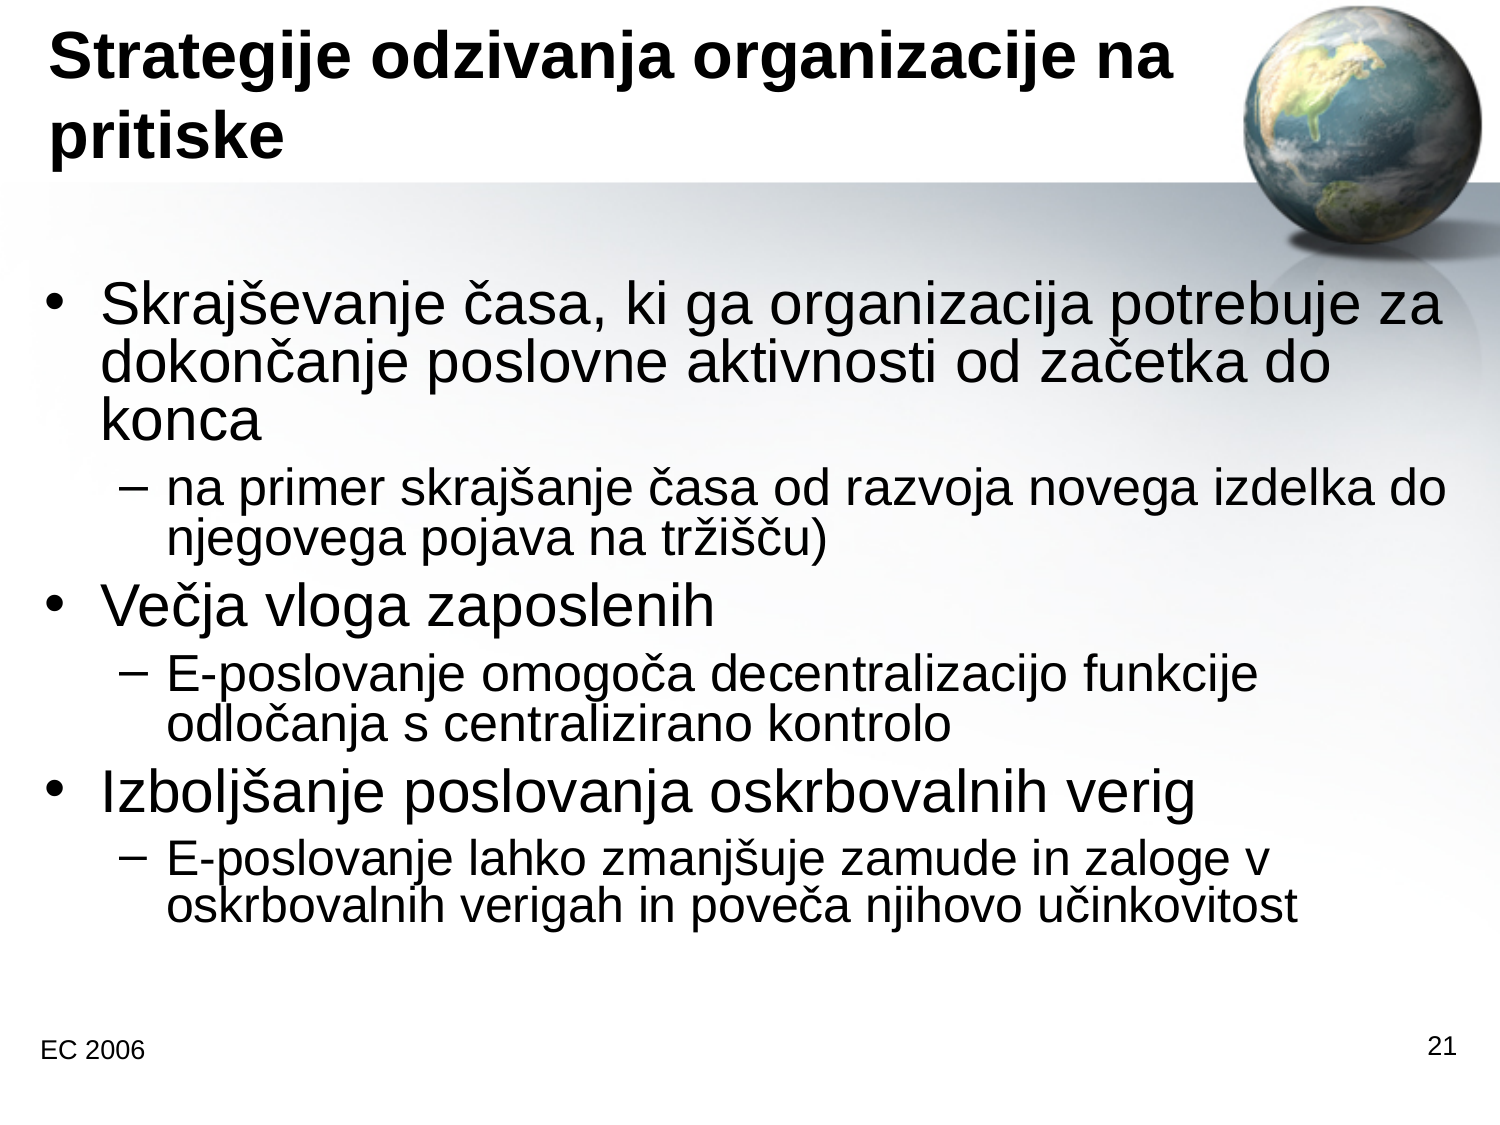

# Strategije odzivanja organizacije na pritiske
Skrajševanje časa, ki ga organizacija potrebuje za dokončanje poslovne aktivnosti od začetka do konca
na primer skrajšanje časa od razvoja novega izdelka do njegovega pojava na tržišču)
Večja vloga zaposlenih
E-poslovanje omogoča decentralizacijo funkcije odločanja s centralizirano kontrolo
Izboljšanje poslovanja oskrbovalnih verig
E-poslovanje lahko zmanjšuje zamude in zaloge v oskrbovalnih verigah in poveča njihovo učinkovitost
EC 2006